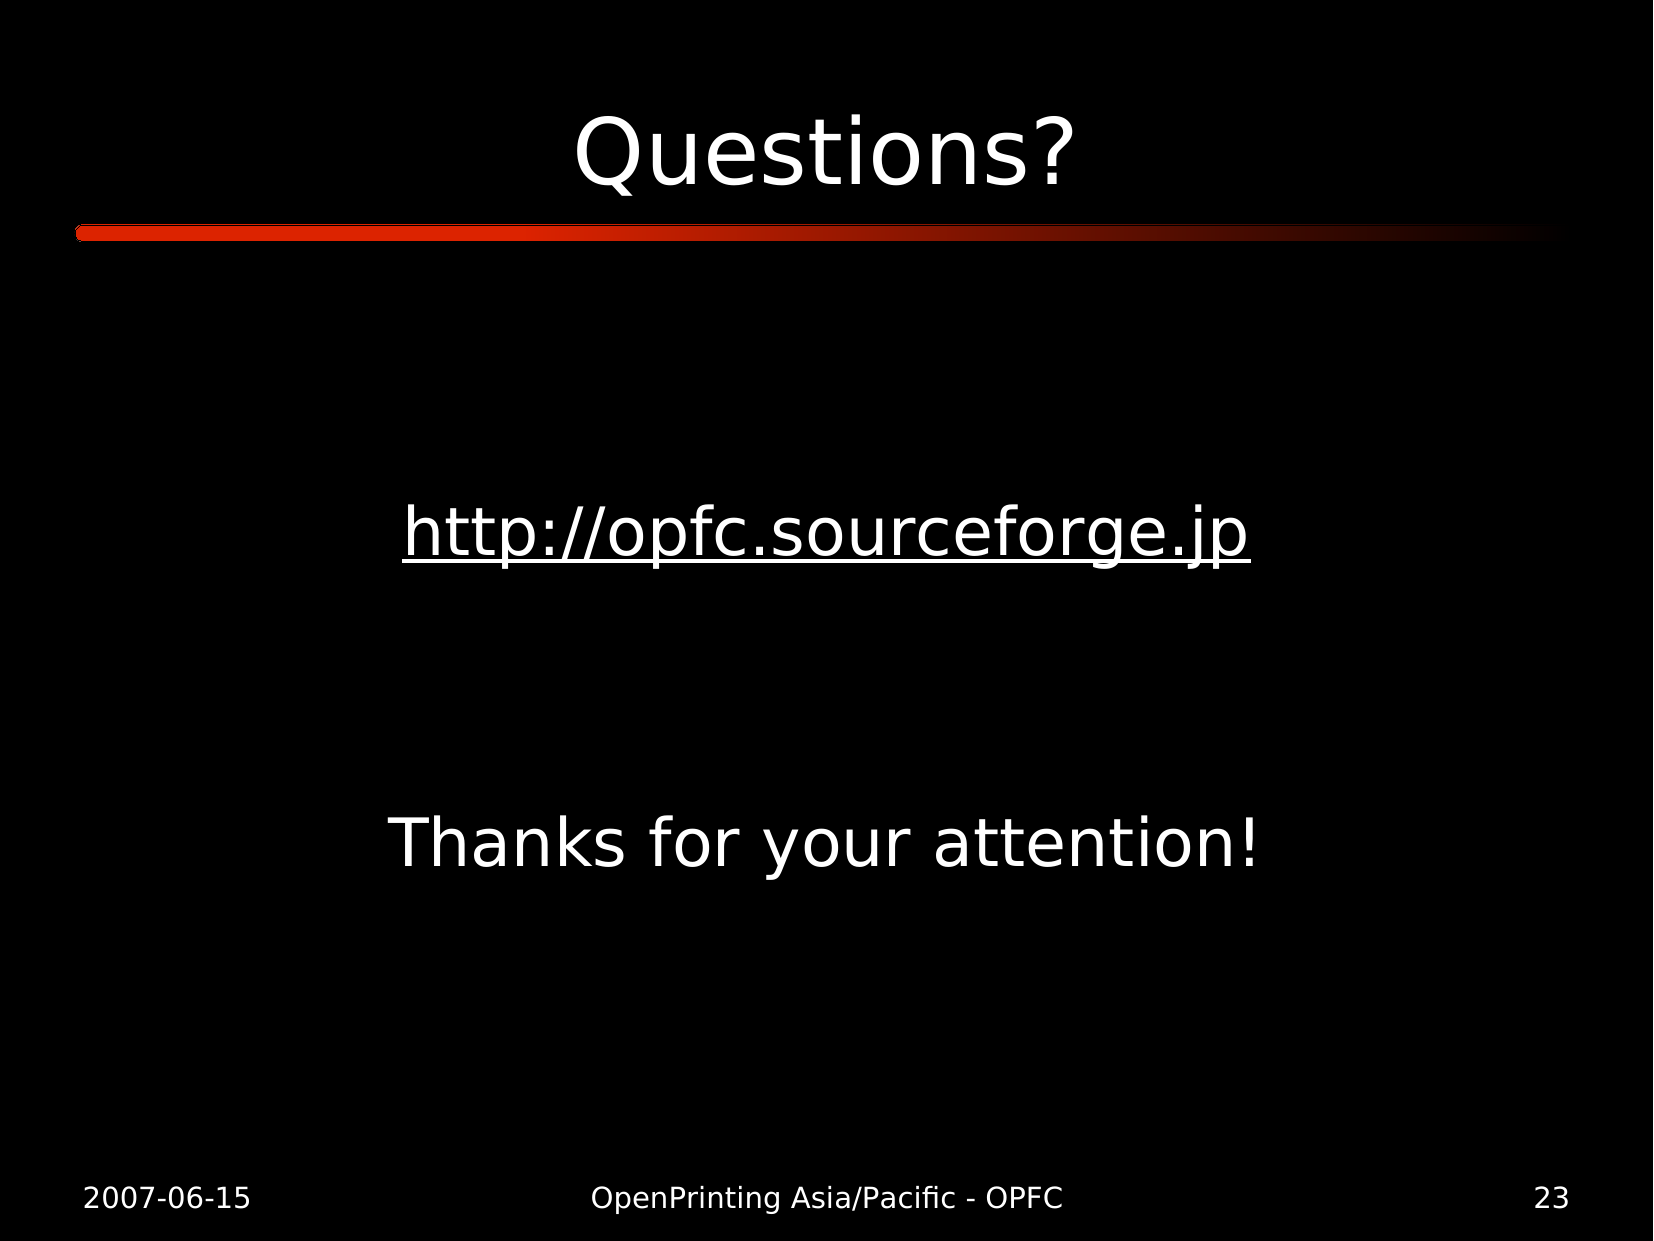

# Questions?
http://opfc.sourceforge.jp
Thanks for your attention!
2007-06-15
OpenPrinting Asia/Pacific - OPFC
23